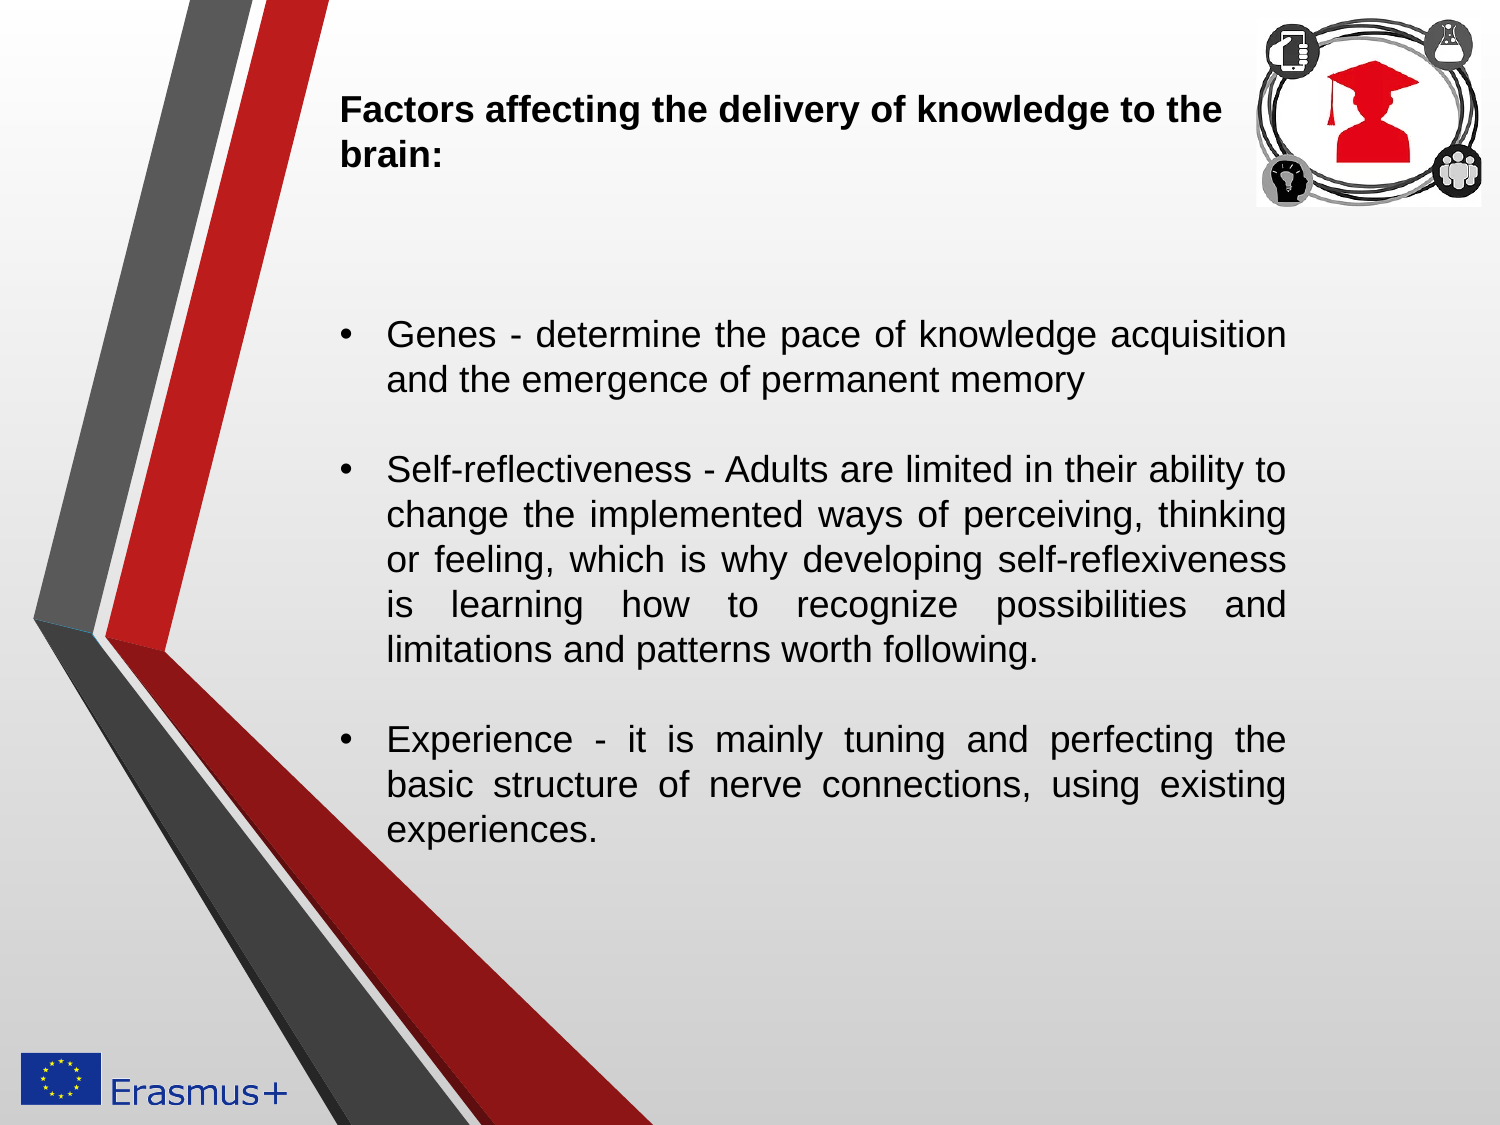

Factors affecting the delivery of knowledge to the brain:
Genes - determine the pace of knowledge acquisition and the emergence of permanent memory
Self-reflectiveness - Adults are limited in their ability to change the implemented ways of perceiving, thinking or feeling, which is why developing self-reflexiveness is learning how to recognize possibilities and limitations and patterns worth following.
Experience - it is mainly tuning and perfecting the basic structure of nerve connections, using existing experiences.